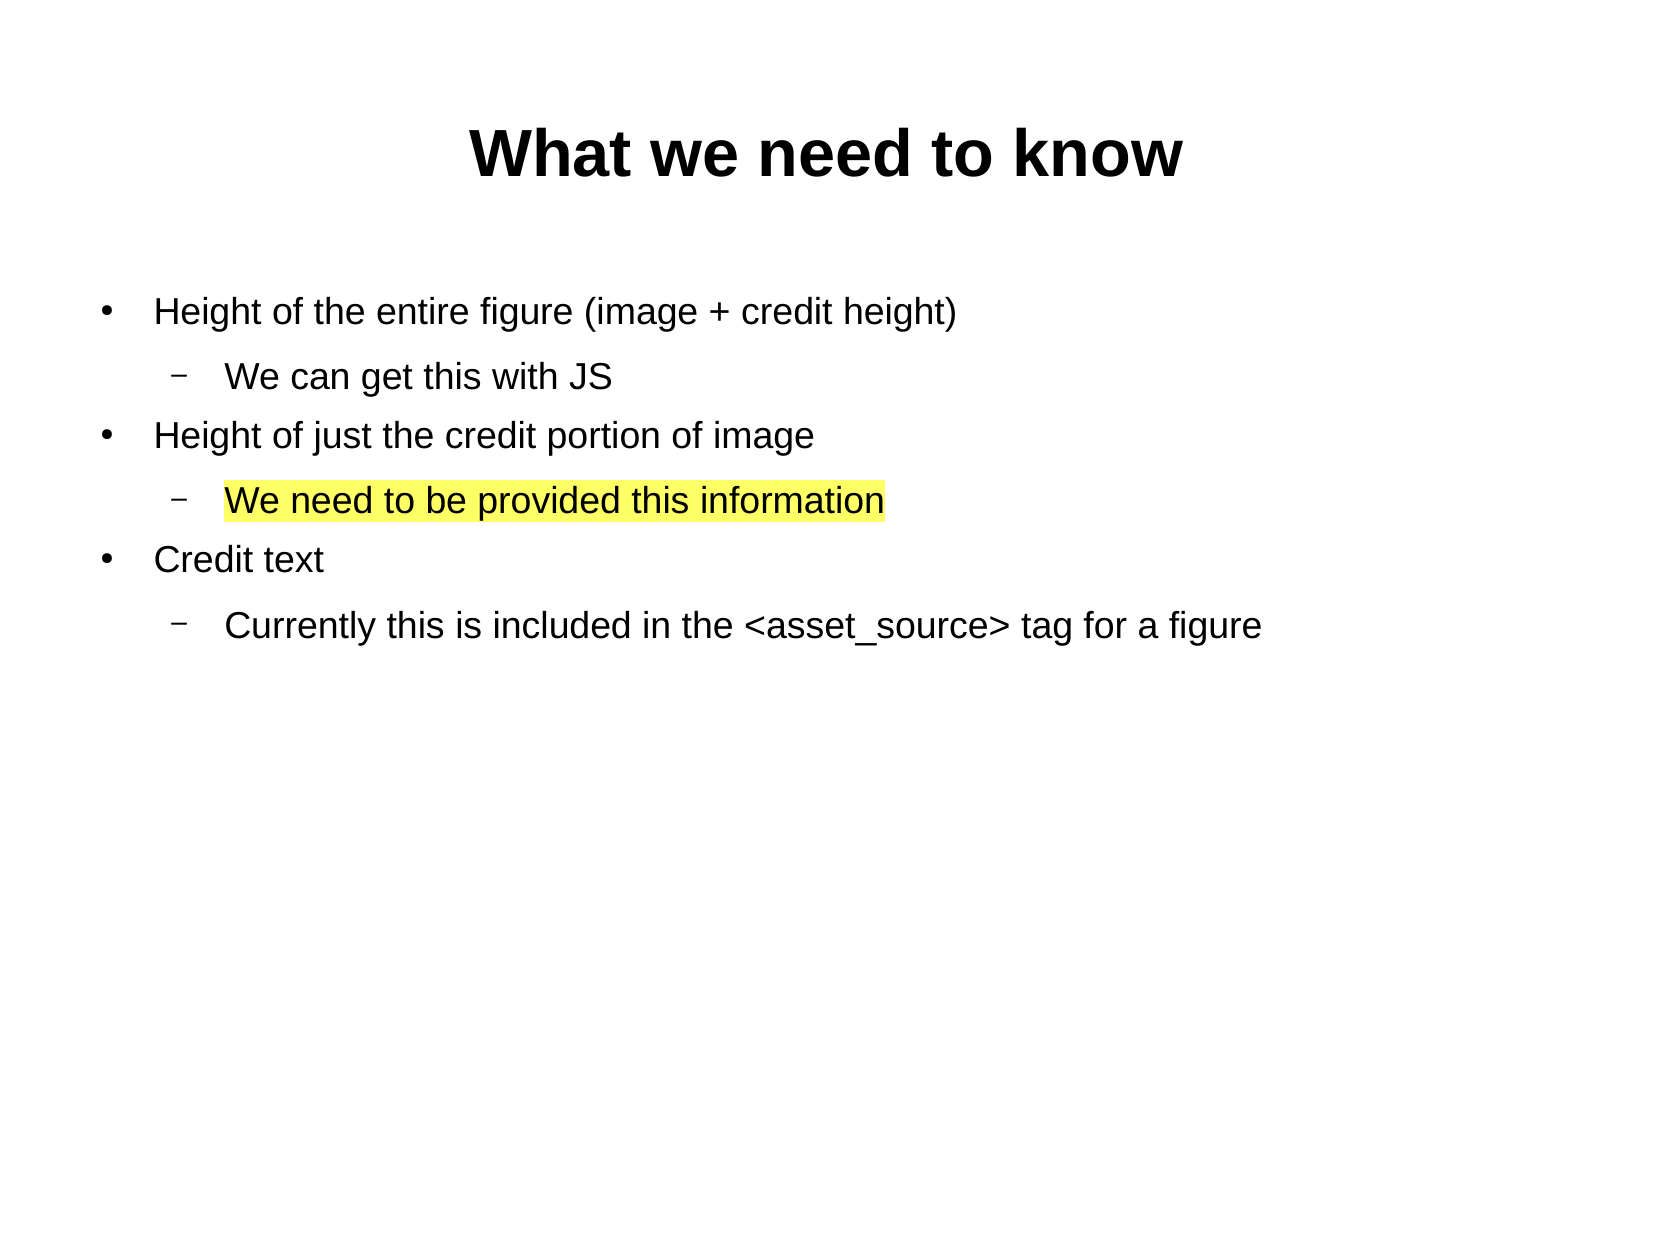

# What we need to know
Height of the entire figure (image + credit height)
We can get this with JS
Height of just the credit portion of image
We need to be provided this information
Credit text
Currently this is included in the <asset_source> tag for a figure